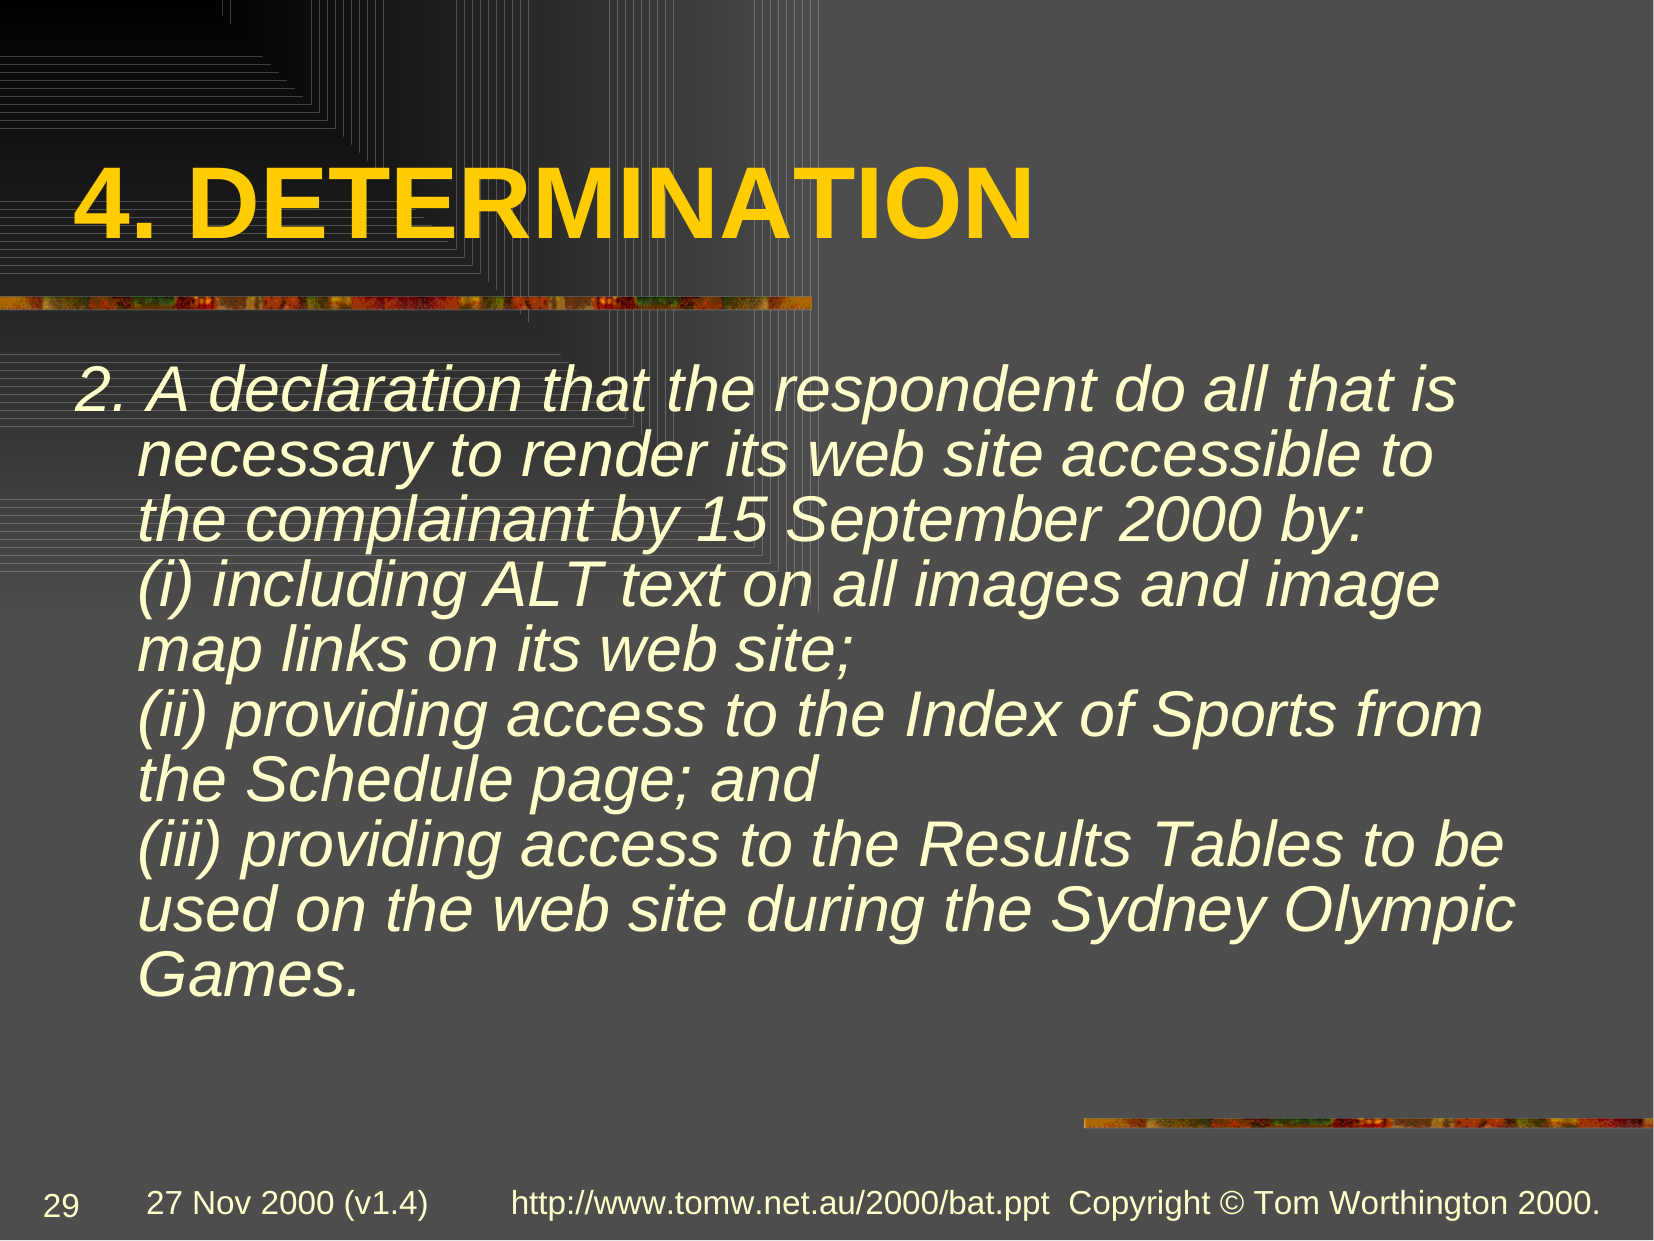

# 4. DETERMINATION
2. A declaration that the respondent do all that is necessary to render its web site accessible to the complainant by 15 September 2000 by:
(i) including ALT text on all images and image map links on its web site;
(ii) providing access to the Index of Sports from the Schedule page; and
(iii) providing access to the Results Tables to be used on the web site during the Sydney Olympic Games.
27 Nov 2000 (v1.4)
http://www.tomw.net.au/2000/bat.ppt Copyright © Tom Worthington 2000.
29